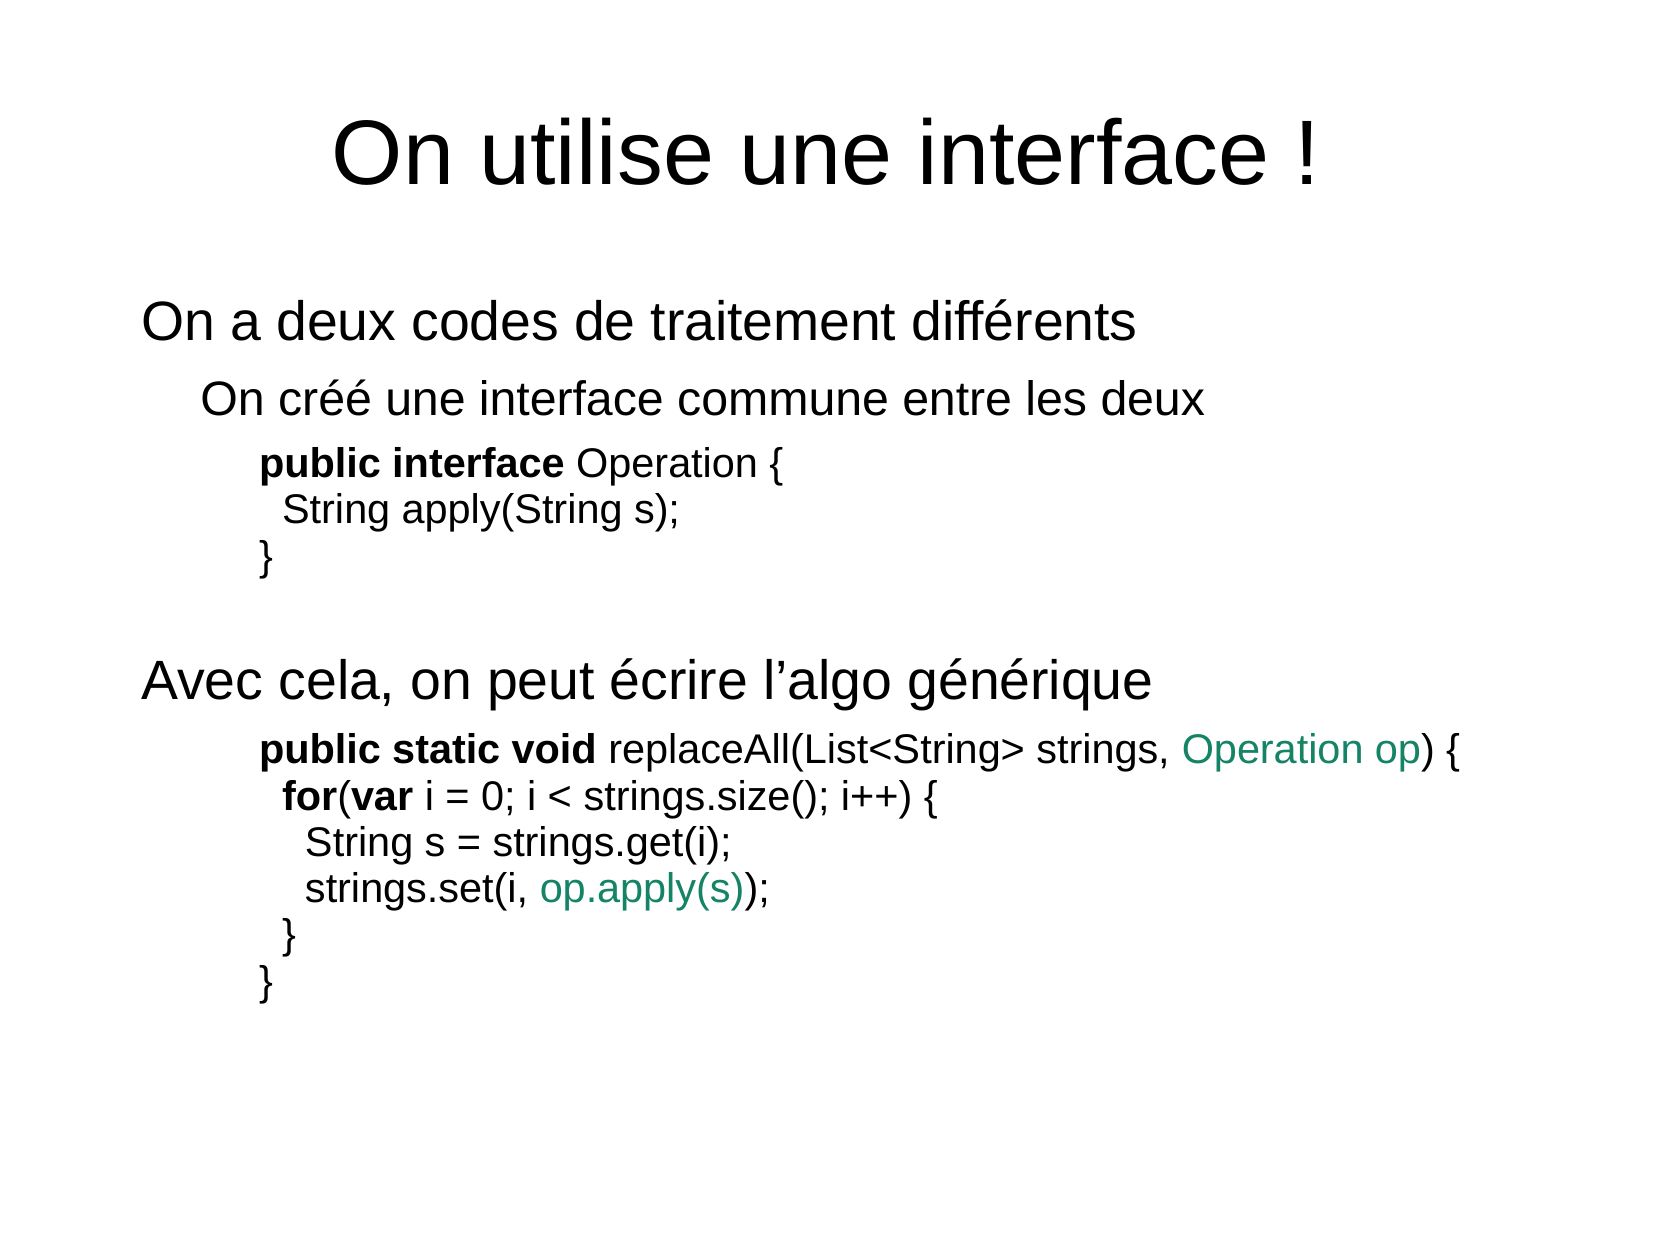

# On utilise une interface !
On a deux codes de traitement différents
On créé une interface commune entre les deux
public interface Operation {
 String apply(String s);
}
Avec cela, on peut écrire l’algo générique
public static void replaceAll(List<String> strings, Operation op) {
 for(var i = 0; i < strings.size(); i++) {
 String s = strings.get(i);
 strings.set(i, op.apply(s));
 }
}